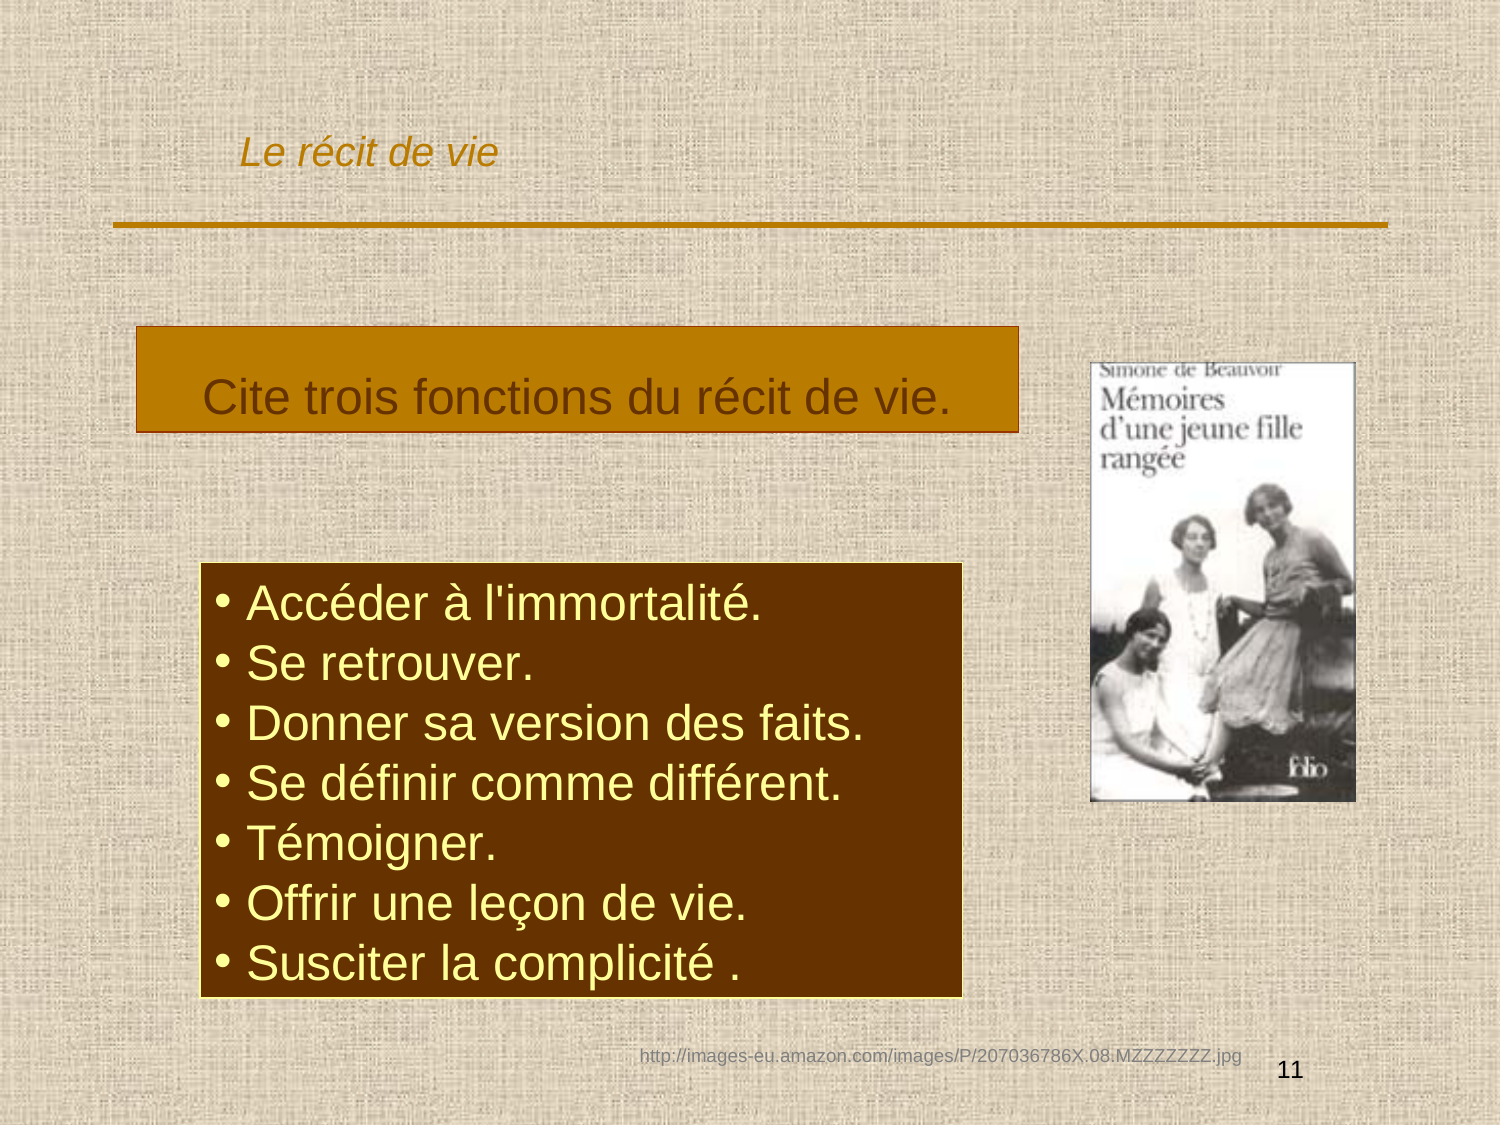

Le récit de vie
Cite trois fonctions du récit de vie.
 Accéder à l'immortalité.
 Se retrouver.
 Donner sa version des faits.
 Se définir comme différent.
 Témoigner.
 Offrir une leçon de vie.
 Susciter la complicité .
http://images-eu.amazon.com/images/P/207036786X.08.MZZZZZZZ.jpg
11